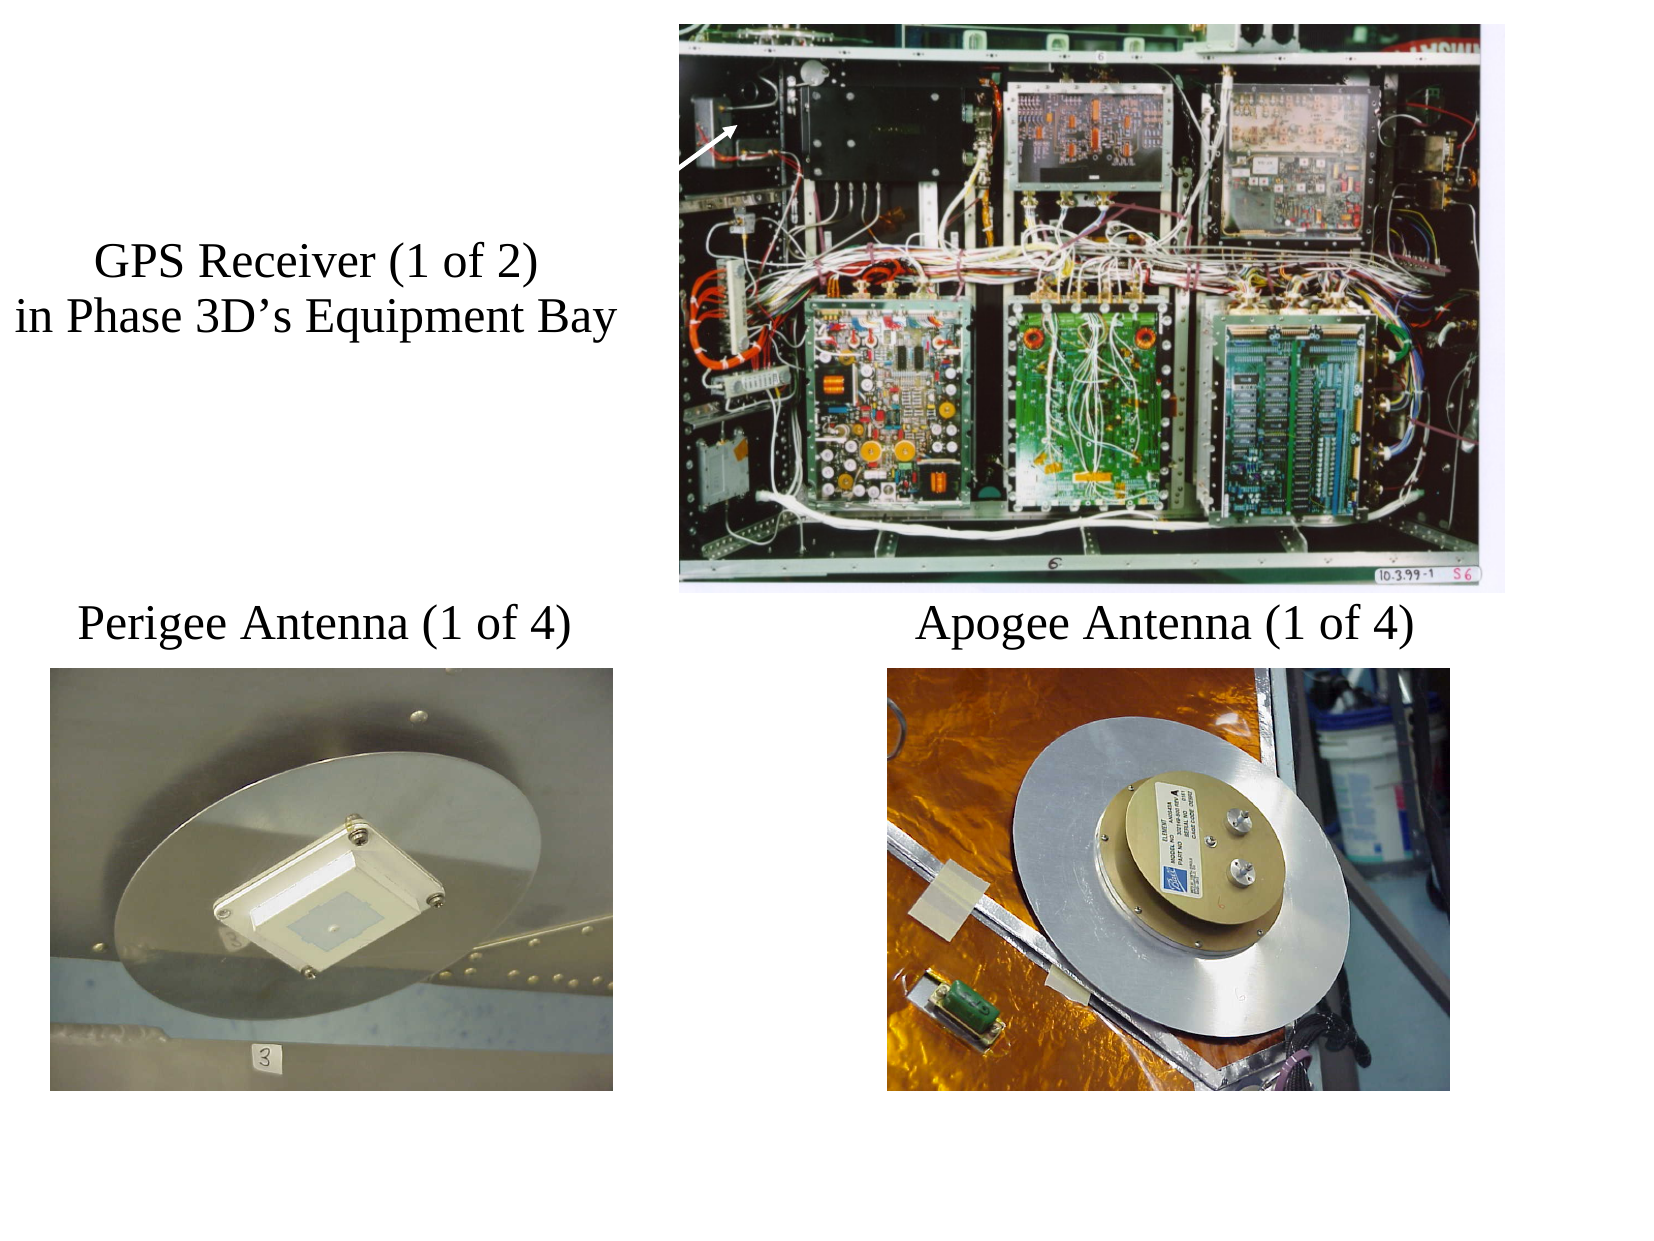

GPS Receiver (1 of 2)
in Phase 3D’s Equipment Bay
Perigee Antenna (1 of 4)
Apogee Antenna (1 of 4)